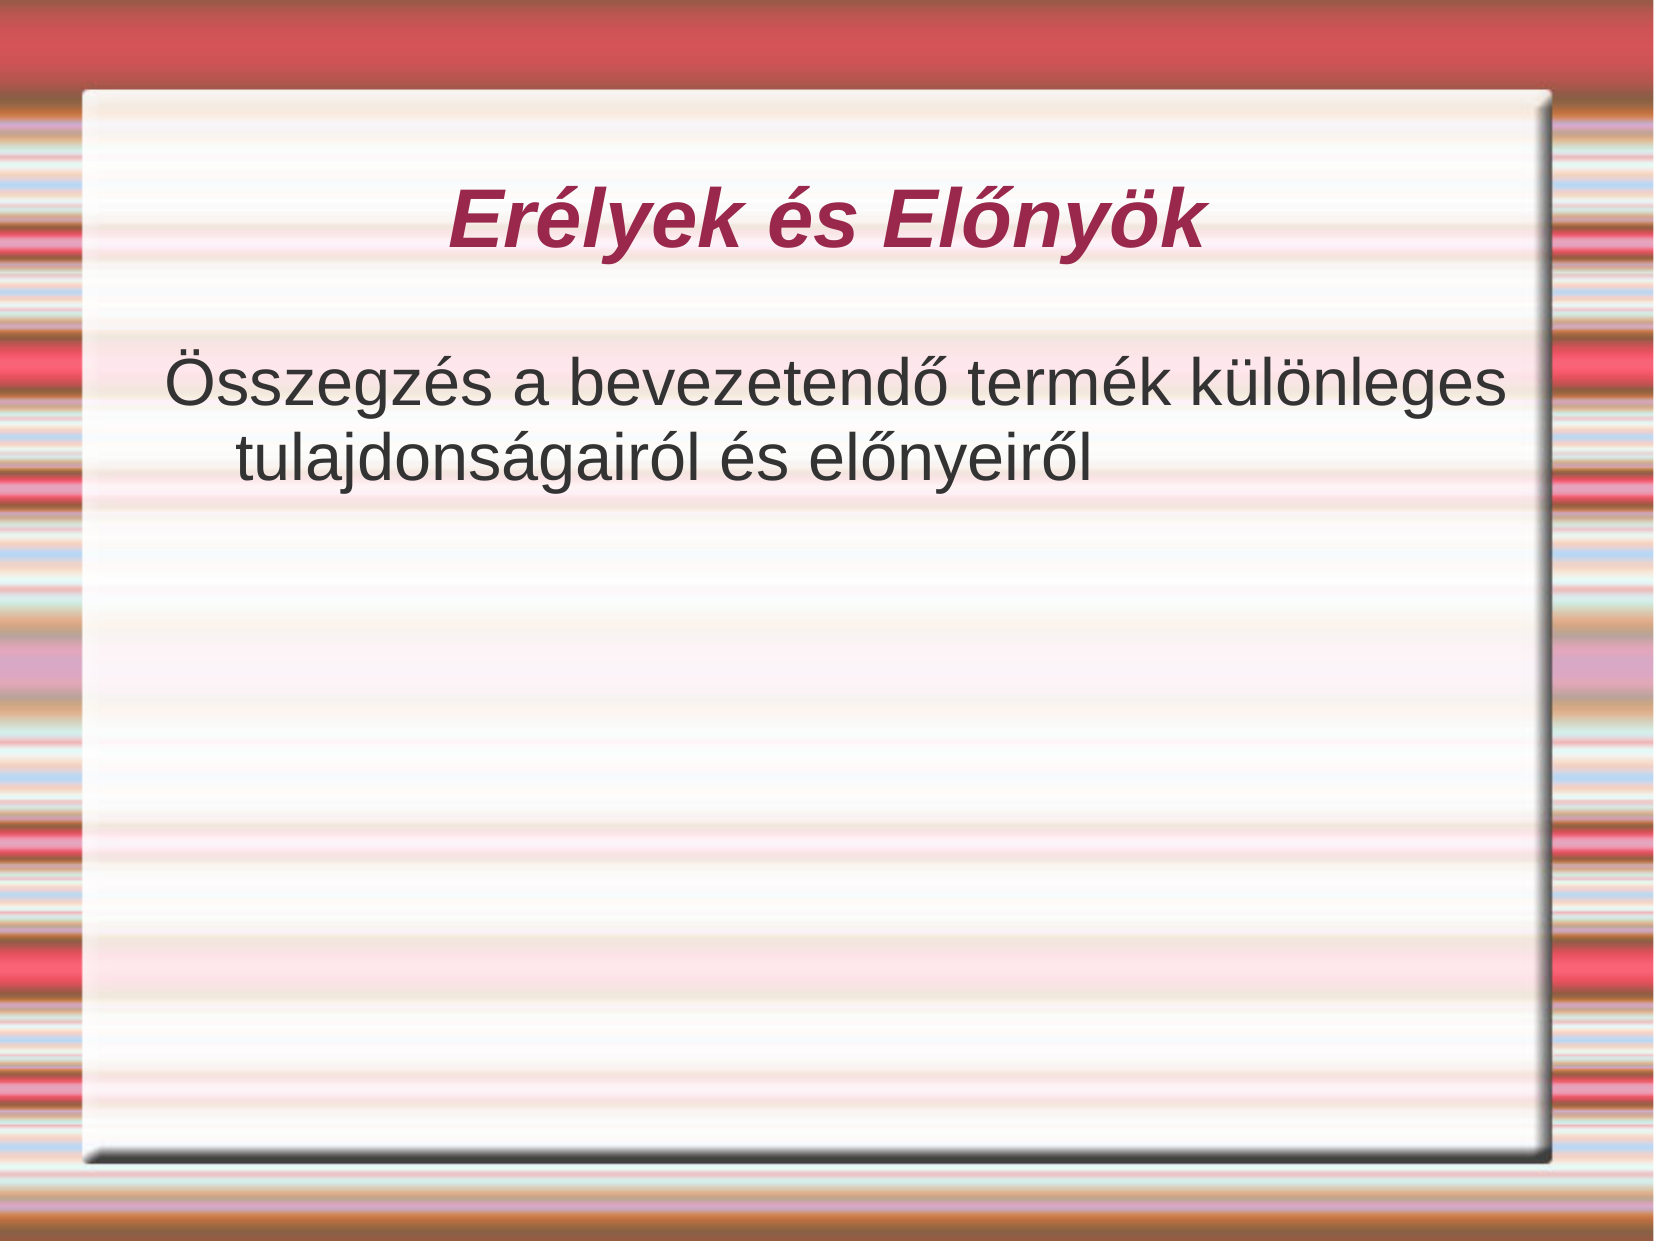

# Erélyek és Előnyök
Összegzés a bevezetendő termék különleges tulajdonságairól és előnyeiről